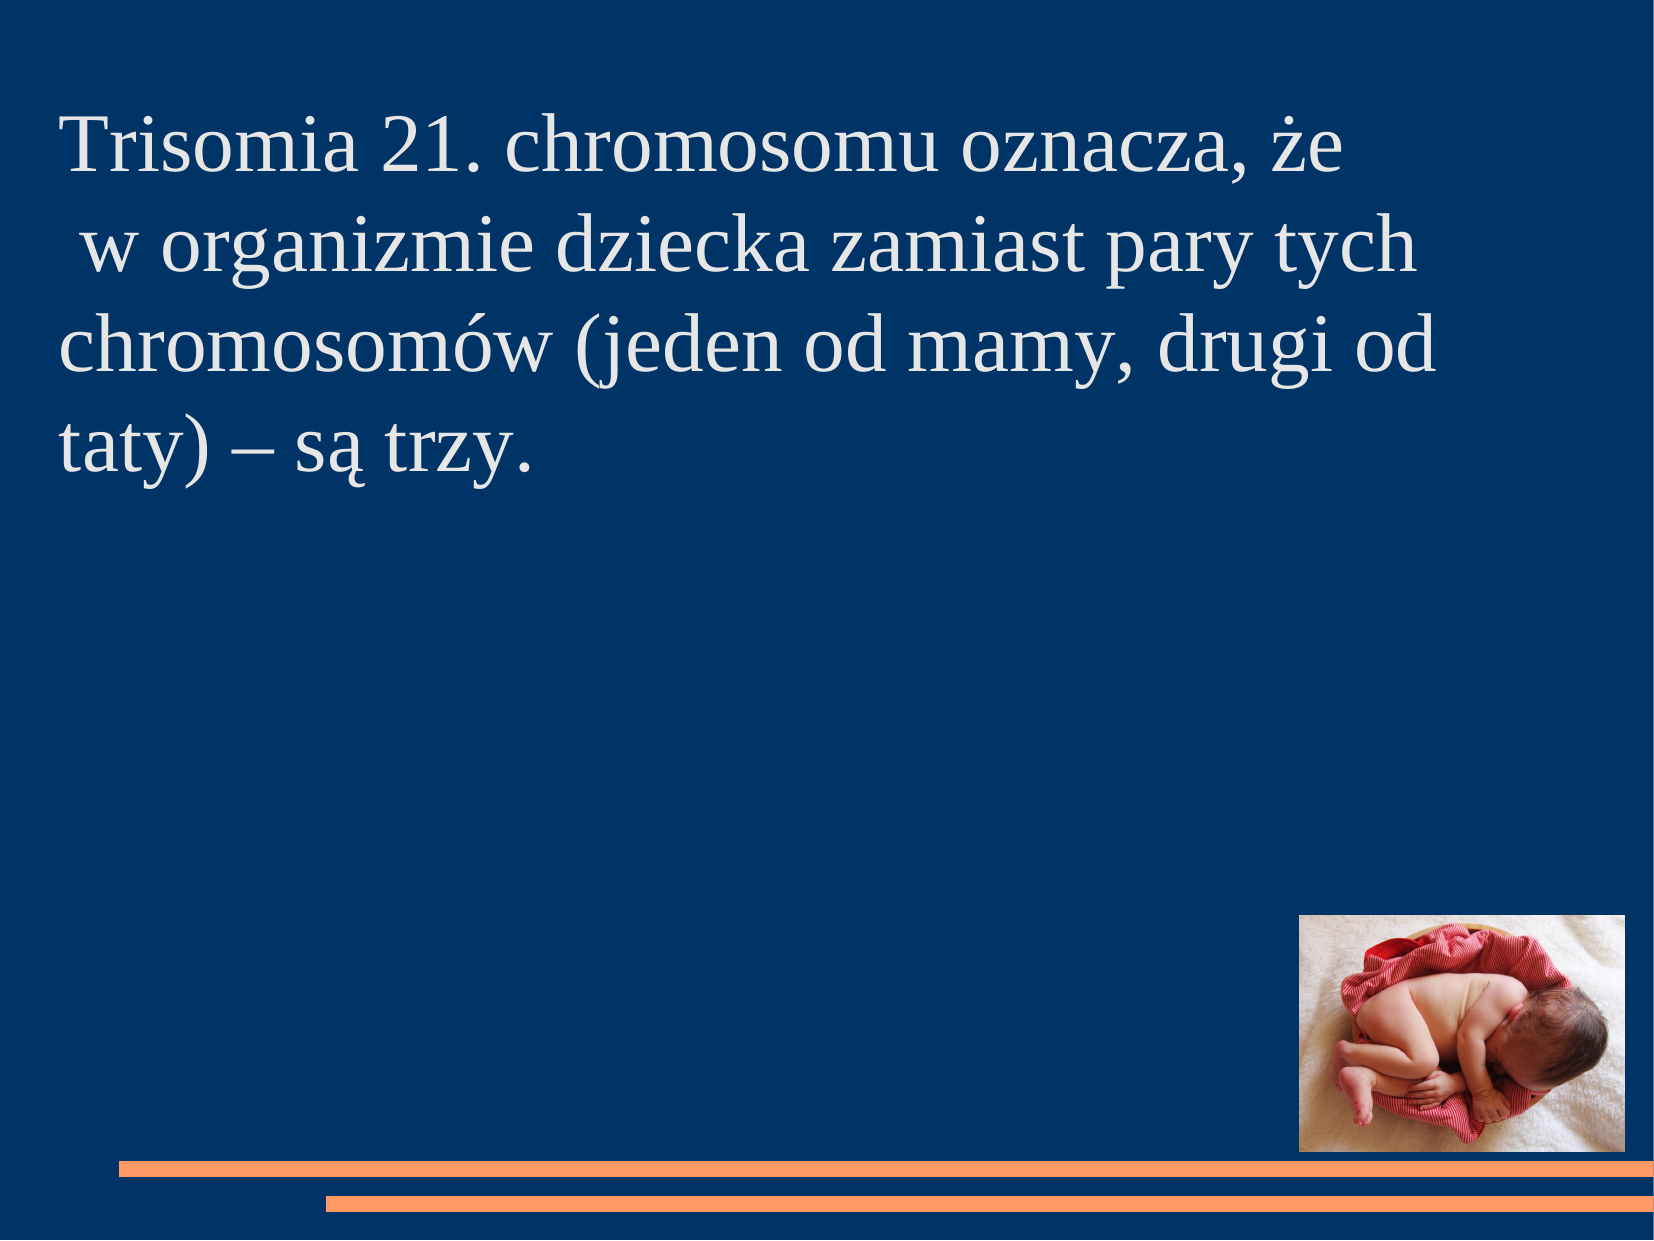

#
Trisomia 21. chromosomu oznacza, że
 w organizmie dziecka zamiast pary tych chromosomów (jeden od mamy, drugi od taty) – są trzy.